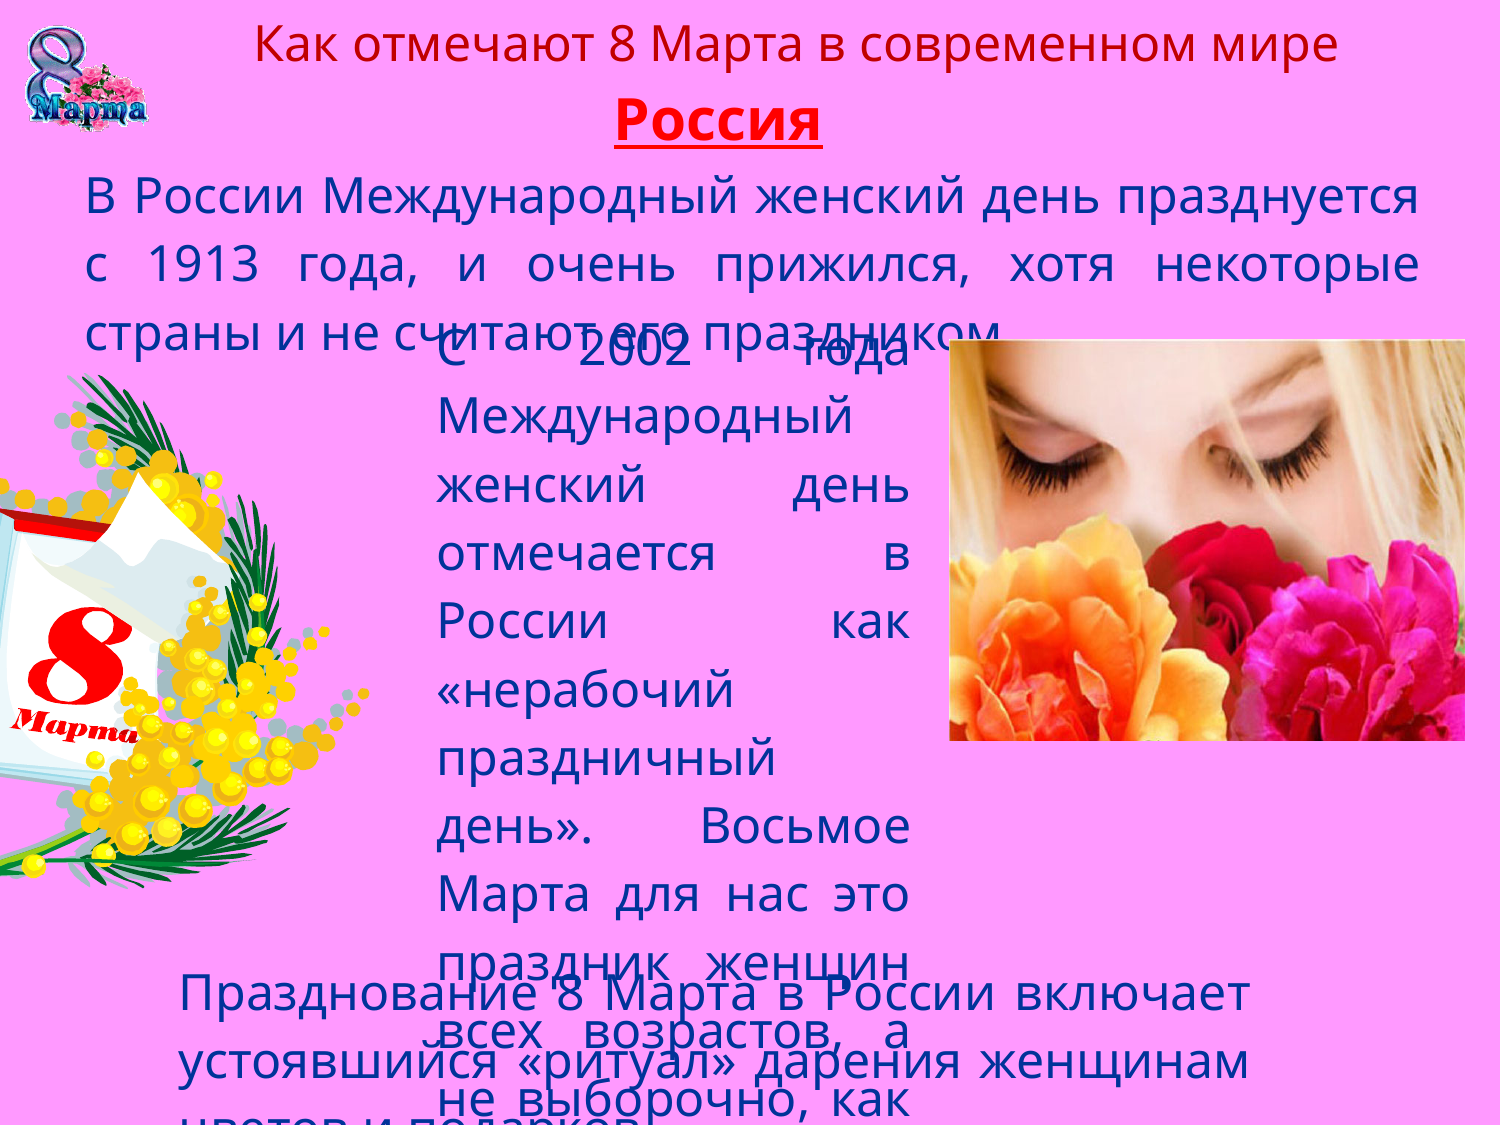

Как отмечают 8 Марта в современном мире
Россия
В России Международный женский день празднуется с 1913 года, и очень прижился, хотя некоторые страны и не считают его праздником
С 2002 года Международный женский день отмечается в России как «нерабочий праздничный день». Восьмое Марта для нас это праздник женщин всех возрастов, а не выборочно, как в других странах
Празднование 8 Марта в России включает устоявшийся «ритуал» дарения женщинам цветов и подарков